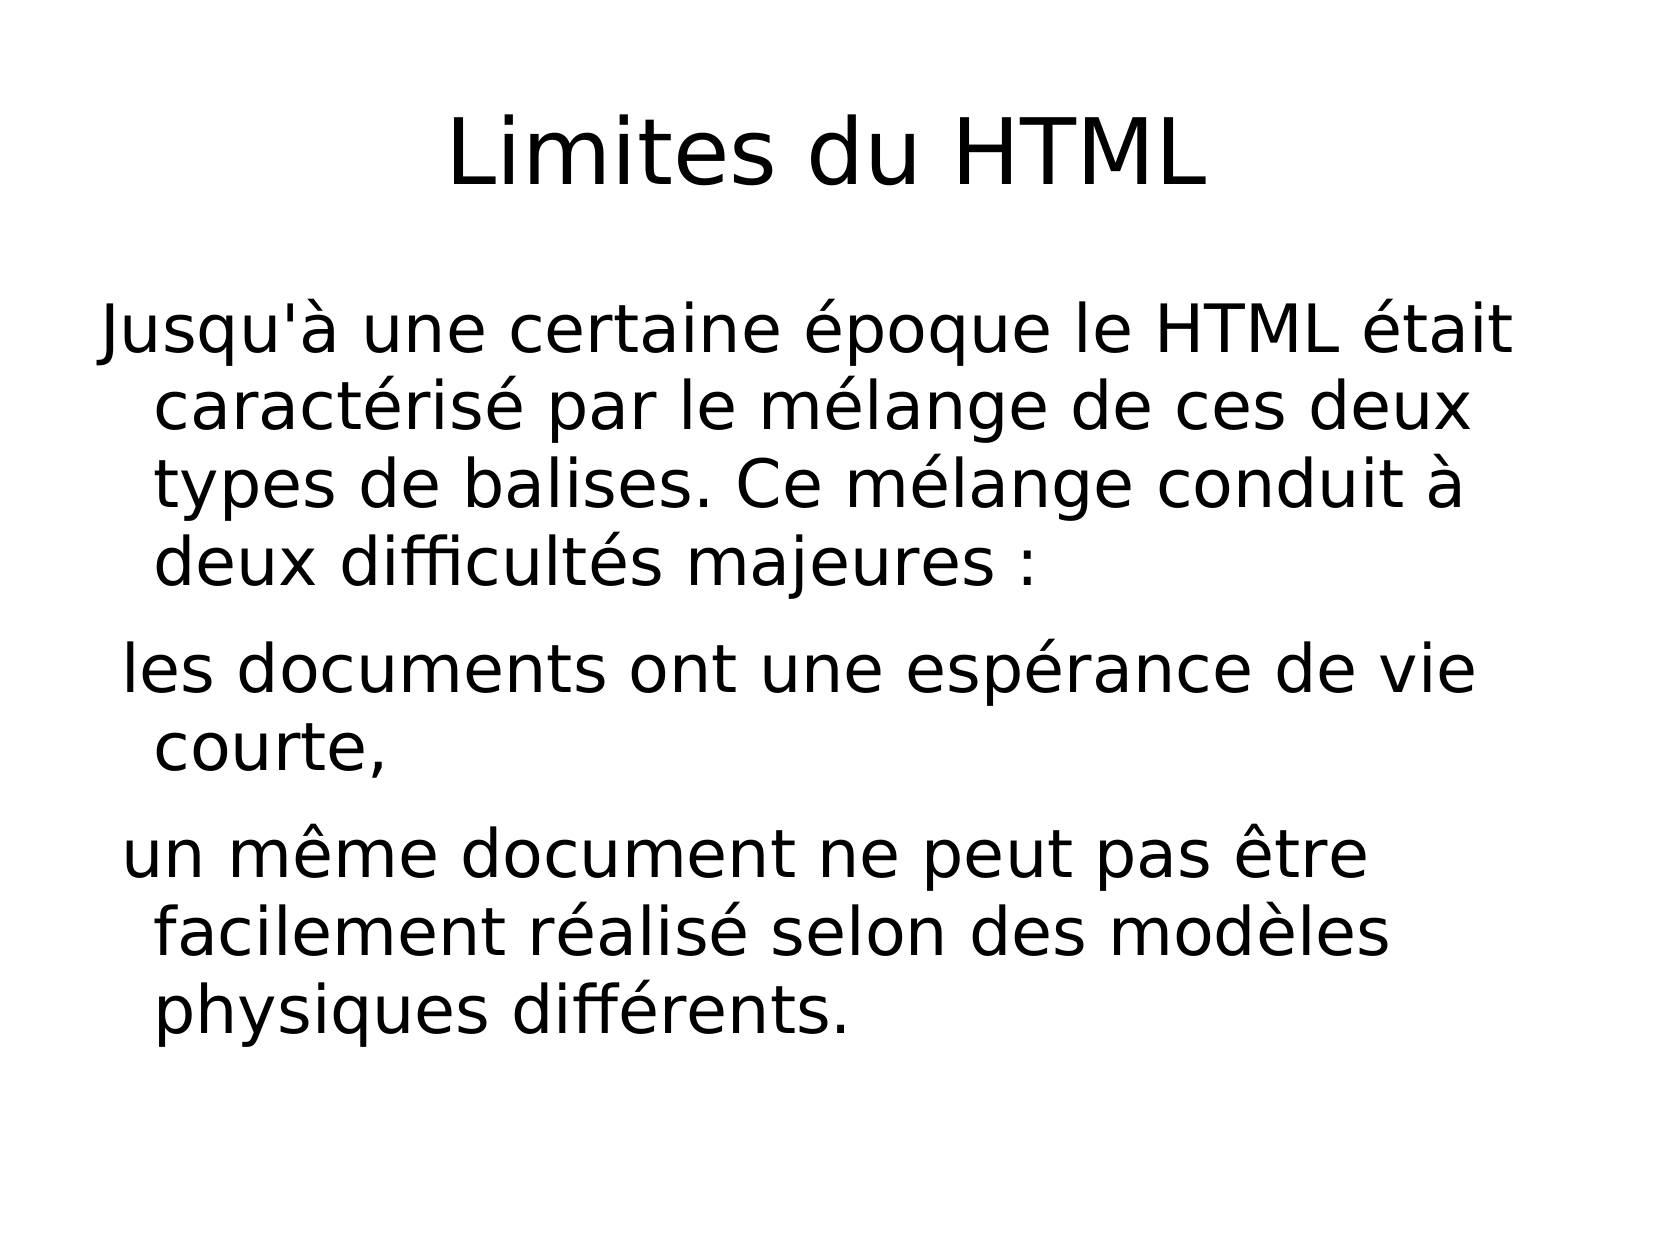

# Limites du HTML
Jusqu'à une certaine époque le HTML était caractérisé par le mélange de ces deux types de balises. Ce mélange conduit à deux difficultés majeures :
 les documents ont une espérance de vie courte,
 un même document ne peut pas être facilement réalisé selon des modèles physiques différents.